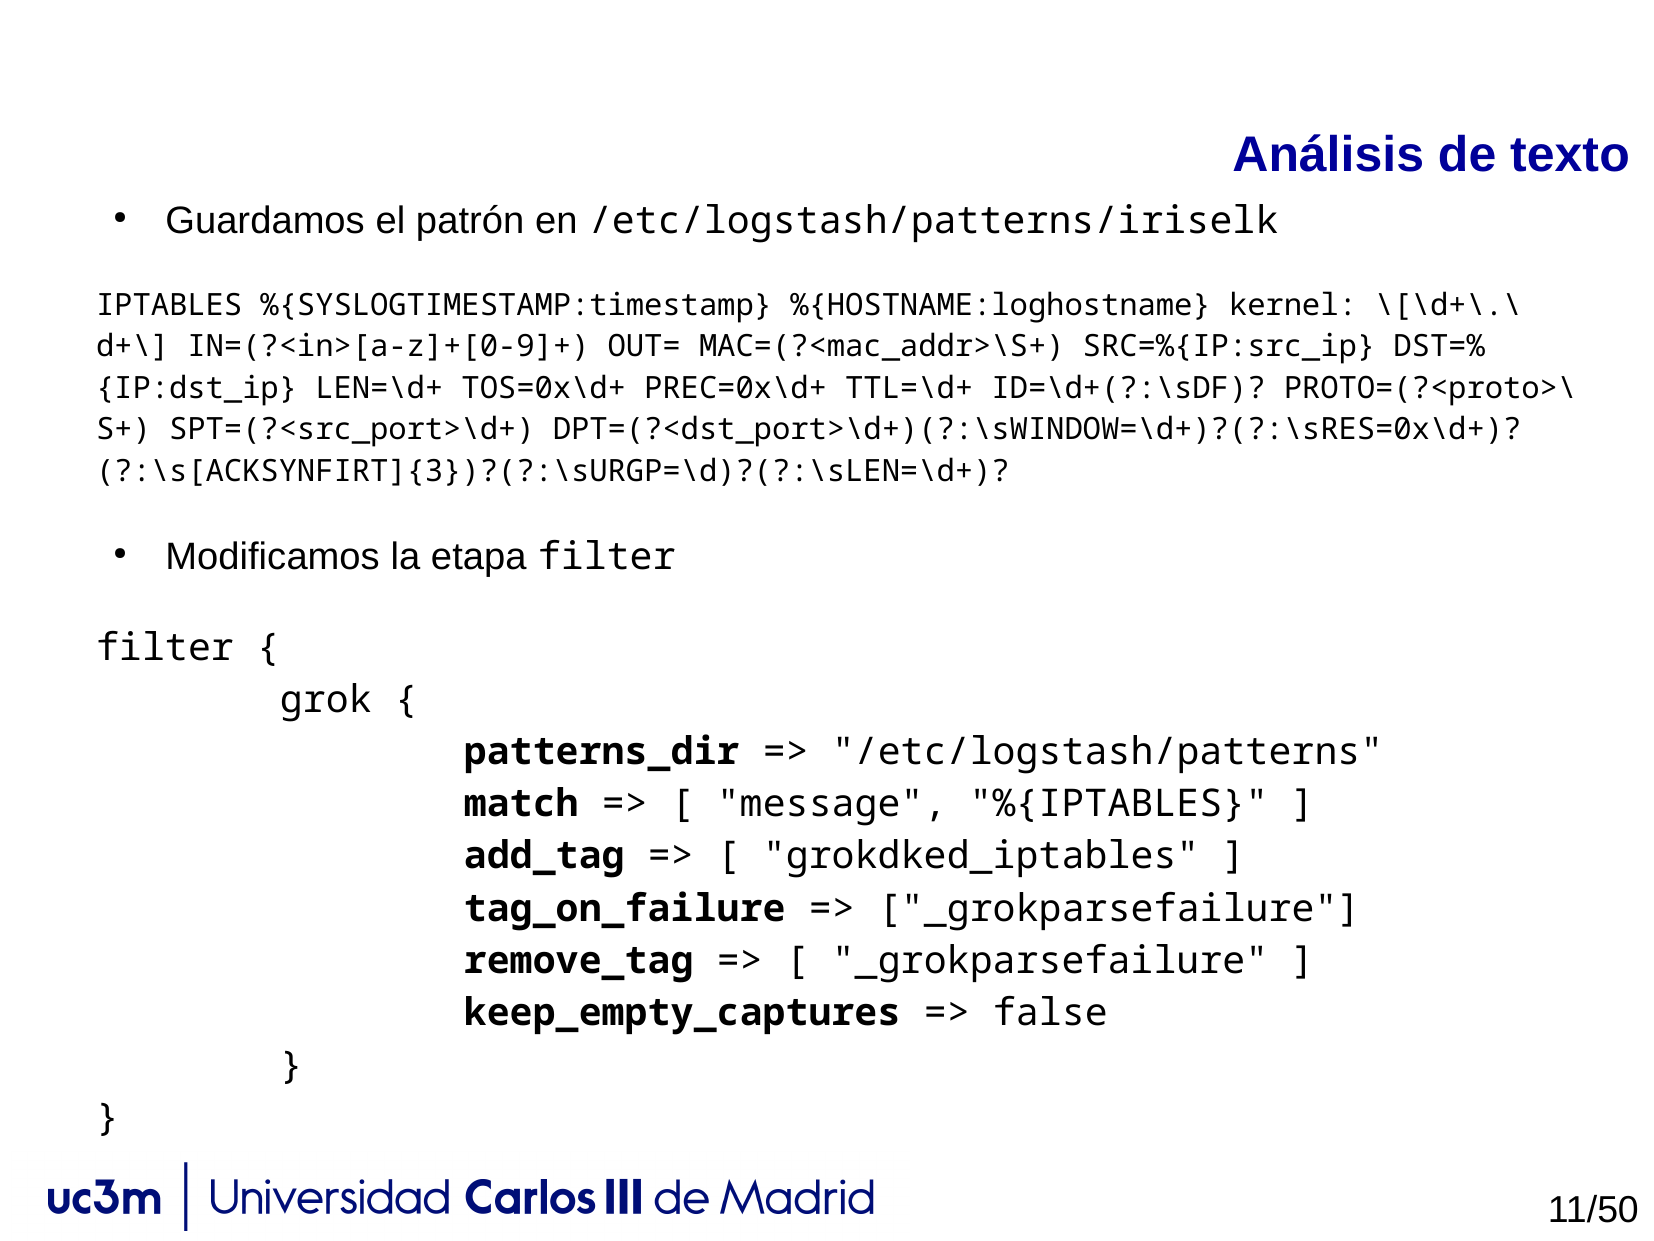

# Análisis de texto
Guardamos el patrón en /etc/logstash/patterns/iriselk
IPTABLES %{SYSLOGTIMESTAMP:timestamp} %{HOSTNAME:loghostname} kernel: \[\d+\.\d+\] IN=(?<in>[a-z]+[0-9]+) OUT= MAC=(?<mac_addr>\S+) SRC=%{IP:src_ip} DST=%{IP:dst_ip} LEN=\d+ TOS=0x\d+ PREC=0x\d+ TTL=\d+ ID=\d+(?:\sDF)? PROTO=(?<proto>\S+) SPT=(?<src_port>\d+) DPT=(?<dst_port>\d+)(?:\sWINDOW=\d+)?(?:\sRES=0x\d+)?(?:\s[ACKSYNFIRT]{3})?(?:\sURGP=\d)?(?:\sLEN=\d+)?
Modificamos la etapa filter
filter {
 grok {
 patterns_dir => "/etc/logstash/patterns"
 match => [ "message", "%{IPTABLES}" ]
 add_tag => [ "grokdked_iptables" ]
 tag_on_failure => ["_grokparsefailure"]
 remove_tag => [ "_grokparsefailure" ]
 keep_empty_captures => false
 }
}